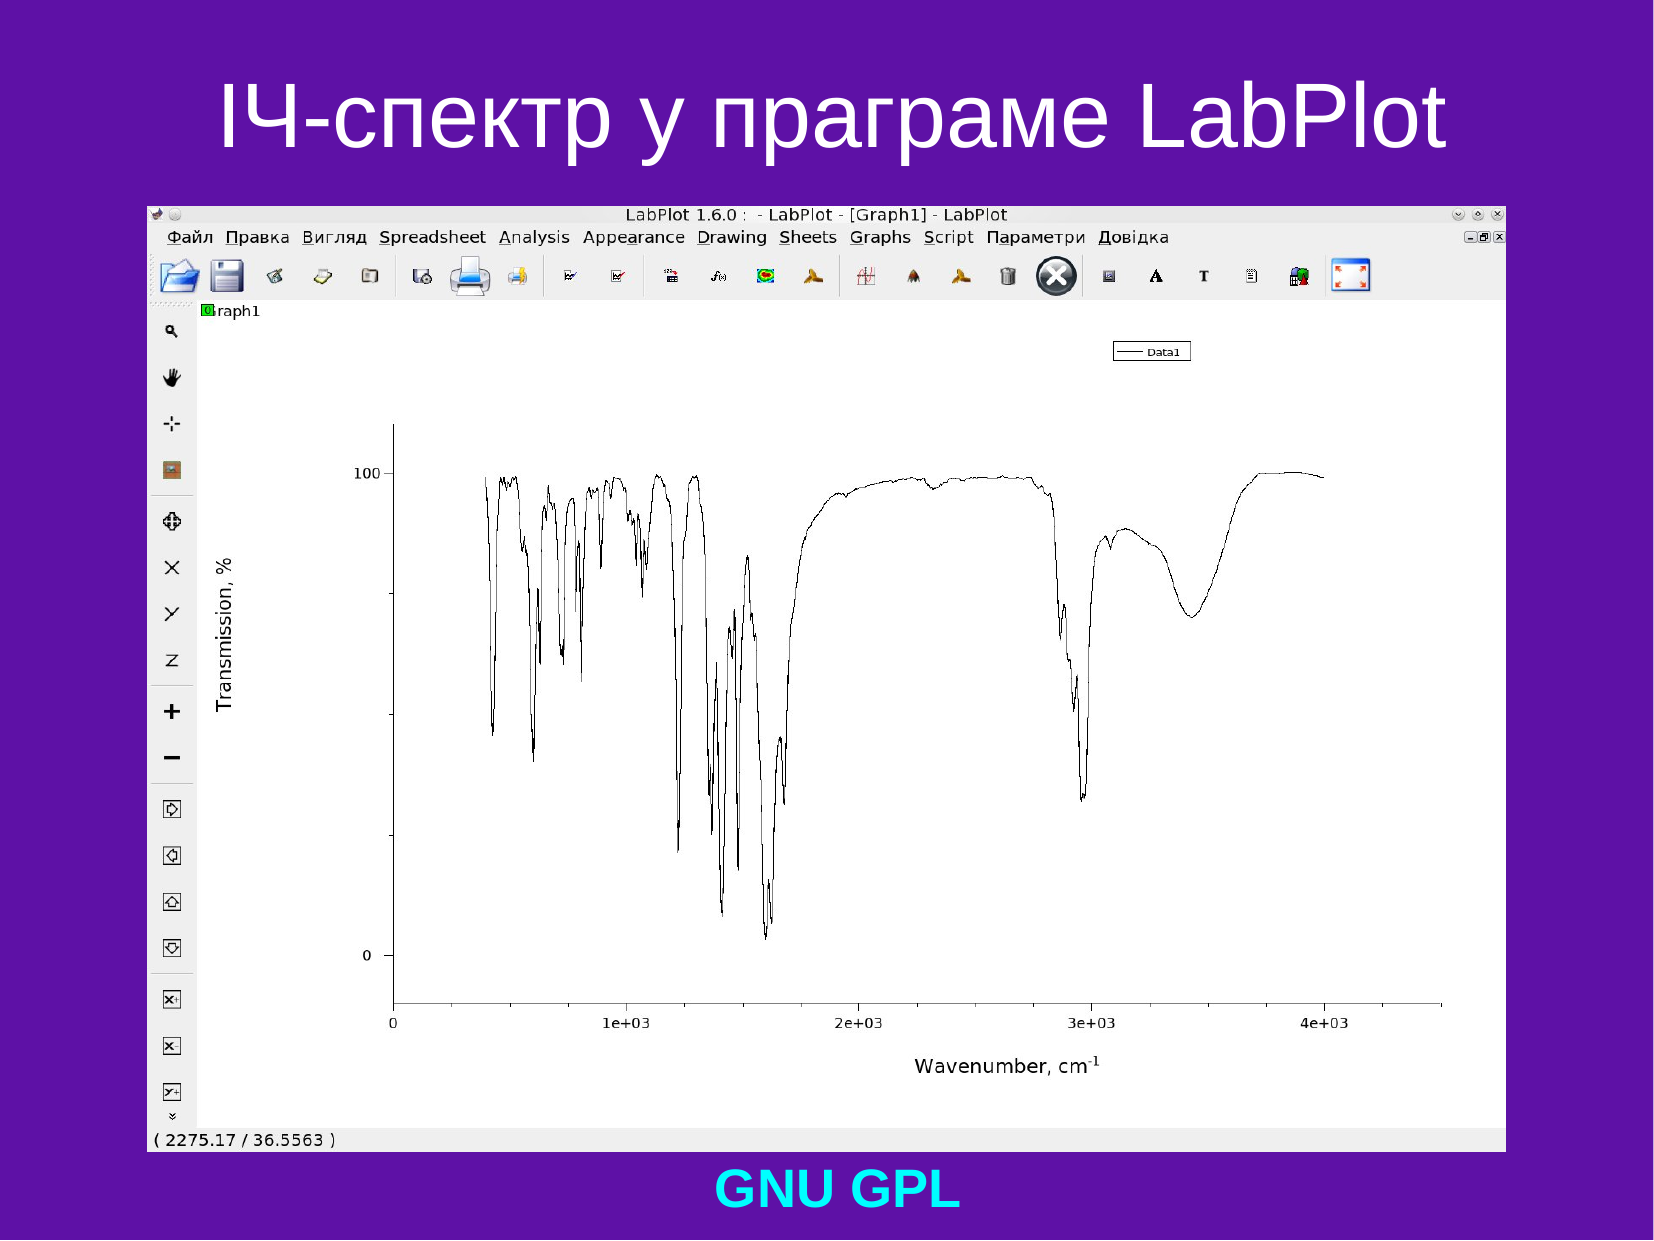

# ІЧ-спектр у праграме LabPlot
GNU GPL